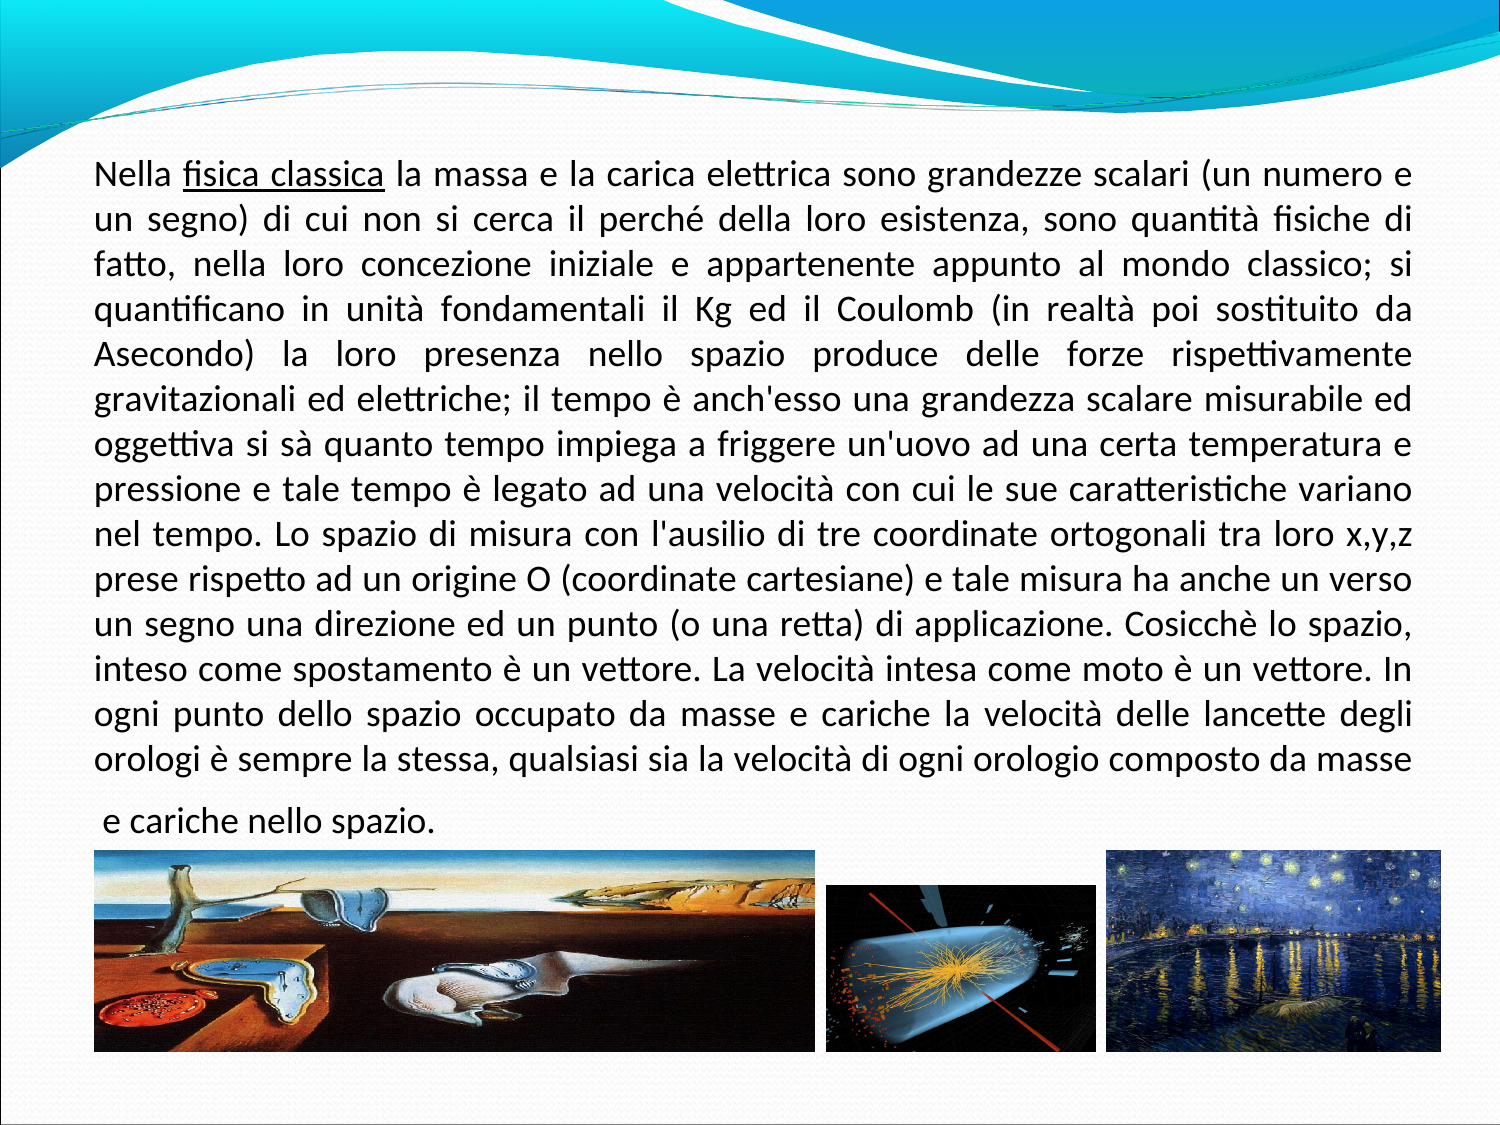

Nella fisica classica la massa e la carica elettrica sono grandezze scalari (un numero e un segno) di cui non si cerca il perché della loro esistenza, sono quantità fisiche di fatto, nella loro concezione iniziale e appartenente appunto al mondo classico; si quantificano in unità fondamentali il Kg ed il Coulomb (in realtà poi sostituito da Asecondo) la loro presenza nello spazio produce delle forze rispettivamente gravitazionali ed elettriche; il tempo è anch'esso una grandezza scalare misurabile ed oggettiva si sà quanto tempo impiega a friggere un'uovo ad una certa temperatura e pressione e tale tempo è legato ad una velocità con cui le sue caratteristiche variano nel tempo. Lo spazio di misura con l'ausilio di tre coordinate ortogonali tra loro x,y,z prese rispetto ad un origine O (coordinate cartesiane) e tale misura ha anche un verso un segno una direzione ed un punto (o una retta) di applicazione. Cosicchè lo spazio, inteso come spostamento è un vettore. La velocità intesa come moto è un vettore. In ogni punto dello spazio occupato da masse e cariche la velocità delle lancette degli orologi è sempre la stessa, qualsiasi sia la velocità di ogni orologio composto da masse e cariche nello spazio.